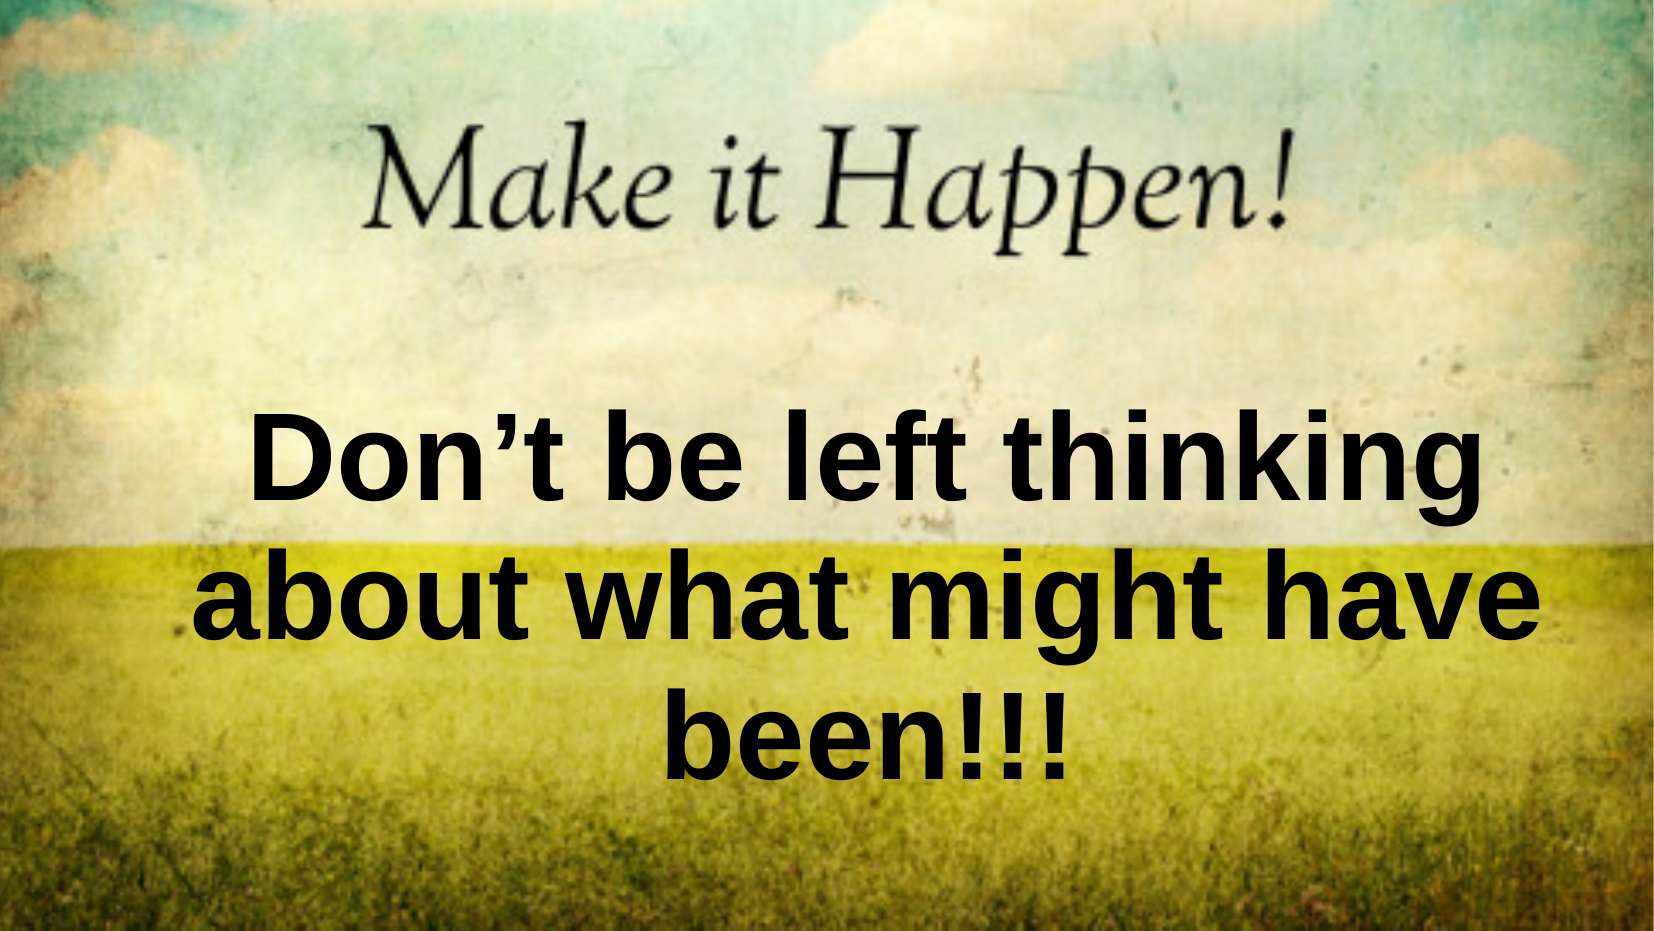

# Don’t be left thinking about what might have been!!!